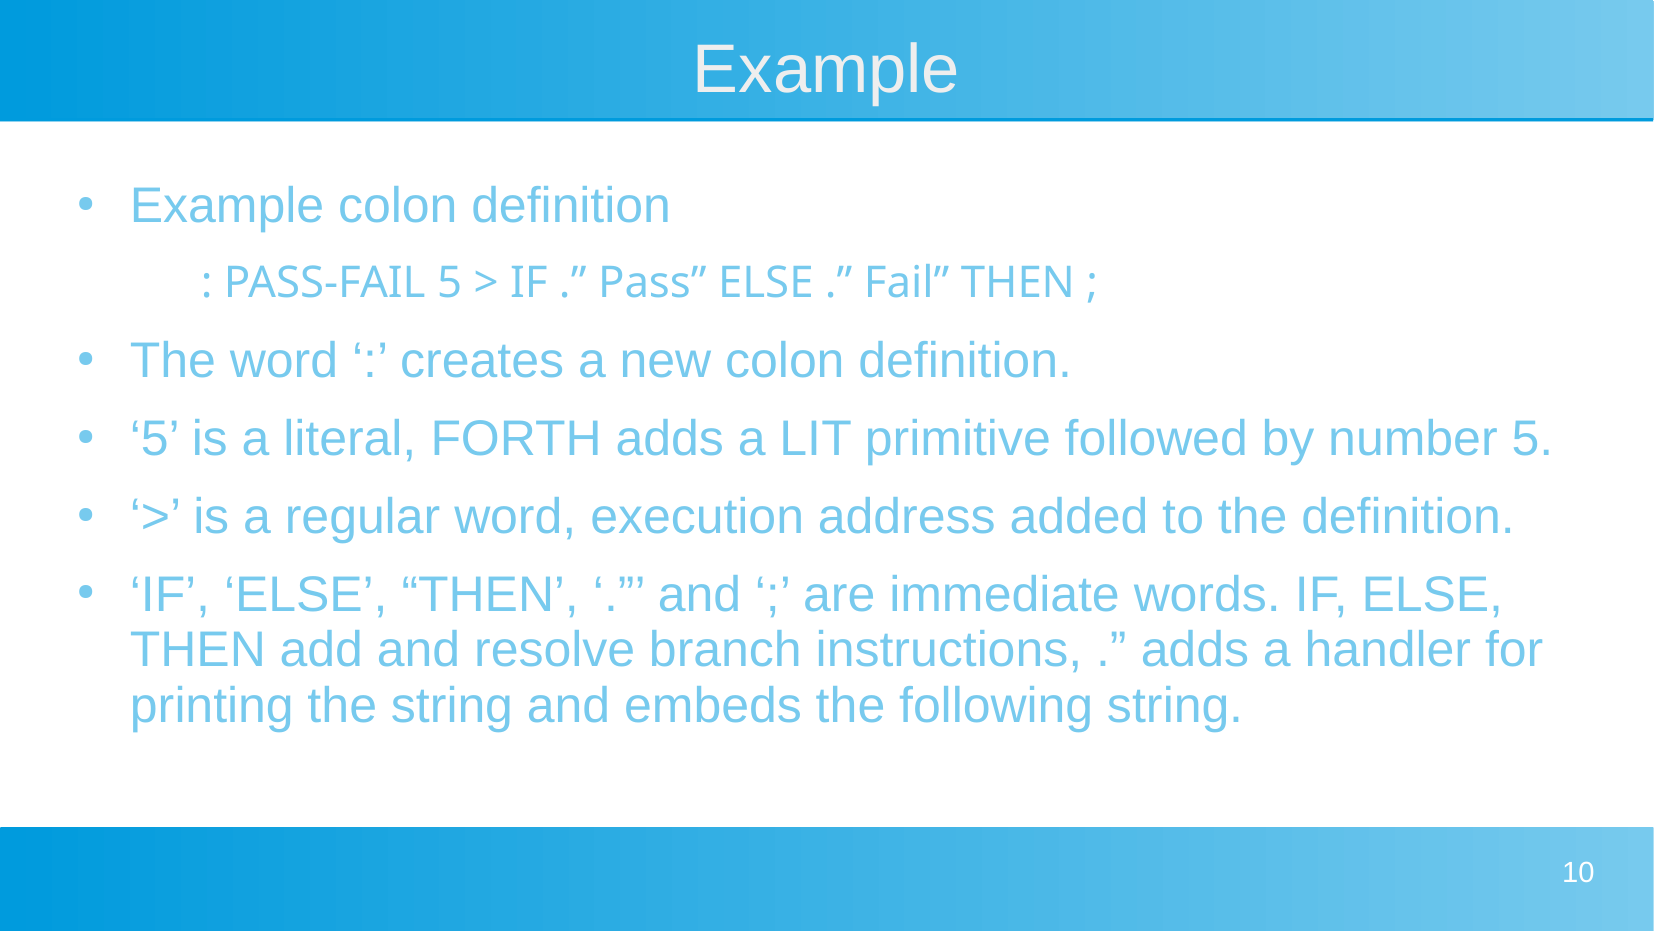

# Example
Example colon definition
: PASS-FAIL 5 > IF .” Pass” ELSE .” Fail” THEN ;
The word ‘:’ creates a new colon definition.
‘5’ is a literal, FORTH adds a LIT primitive followed by number 5.
‘>’ is a regular word, execution address added to the definition.
‘IF’, ‘ELSE’, “THEN’, ‘.”’ and ‘;’ are immediate words. IF, ELSE, THEN add and resolve branch instructions, .” adds a handler for printing the string and embeds the following string.
10